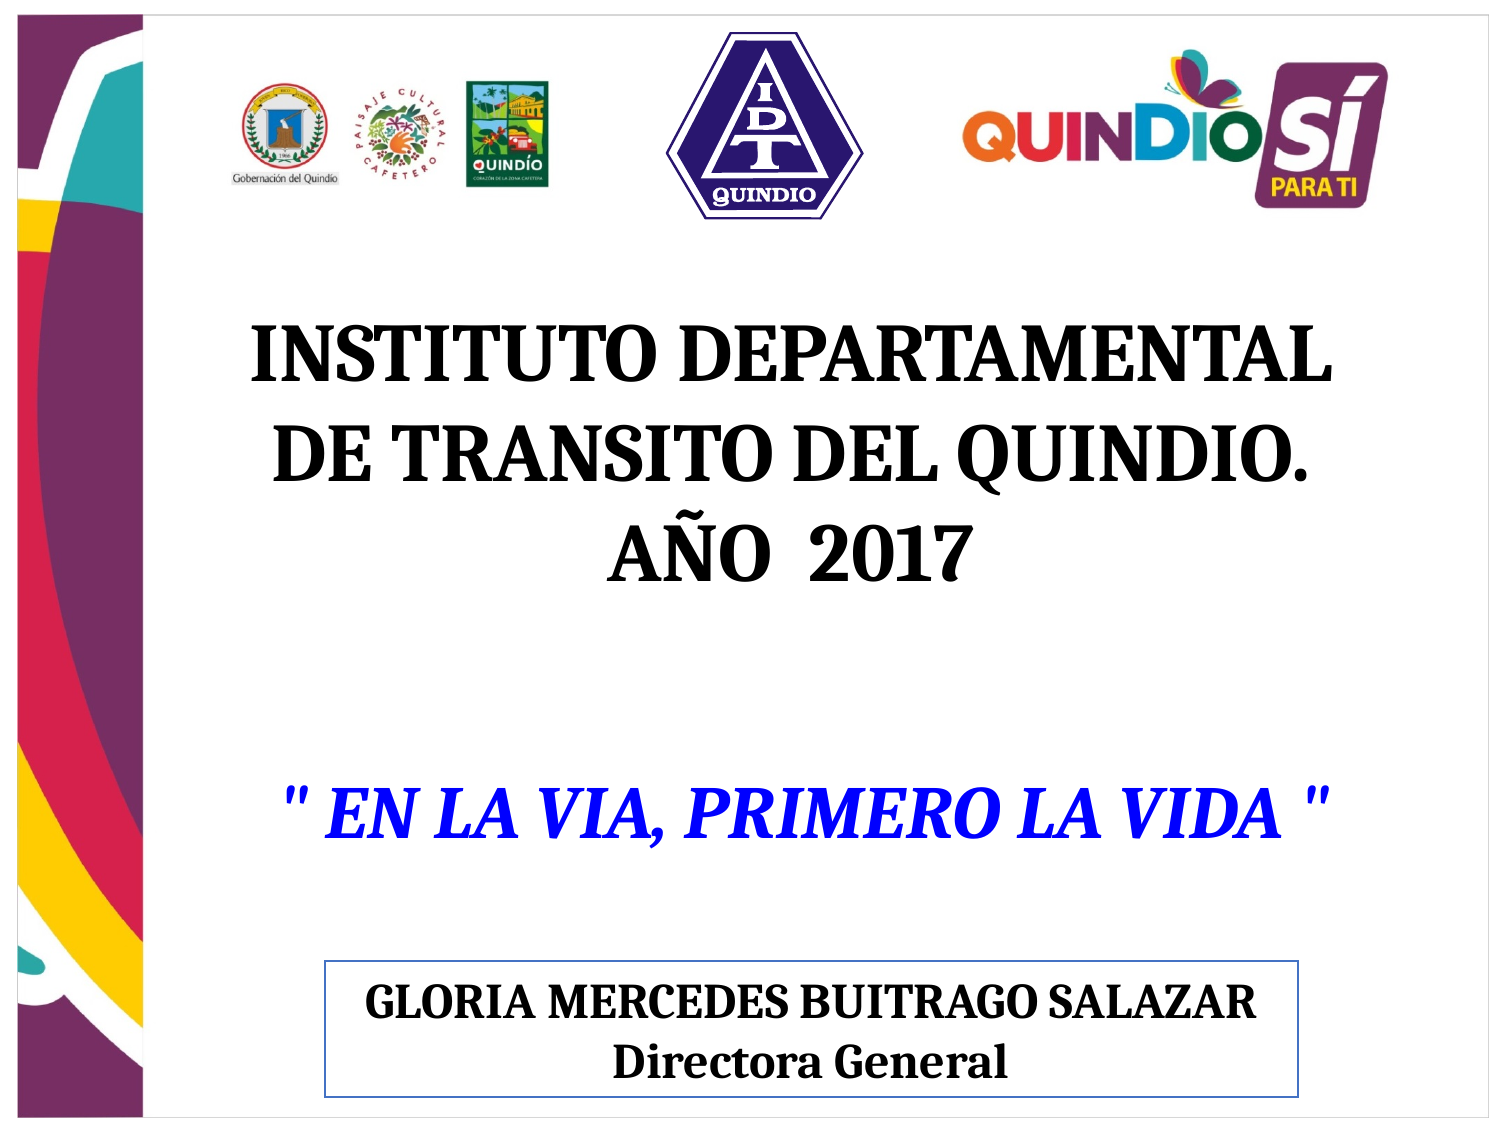

INSTITUTO DEPARTAMENTAL DE TRANSITO DEL QUINDIO.
AÑO 2017
" EN LA VIA, PRIMERO LA VIDA "
GLORIA MERCEDES BUITRAGO SALAZAR
Directora General